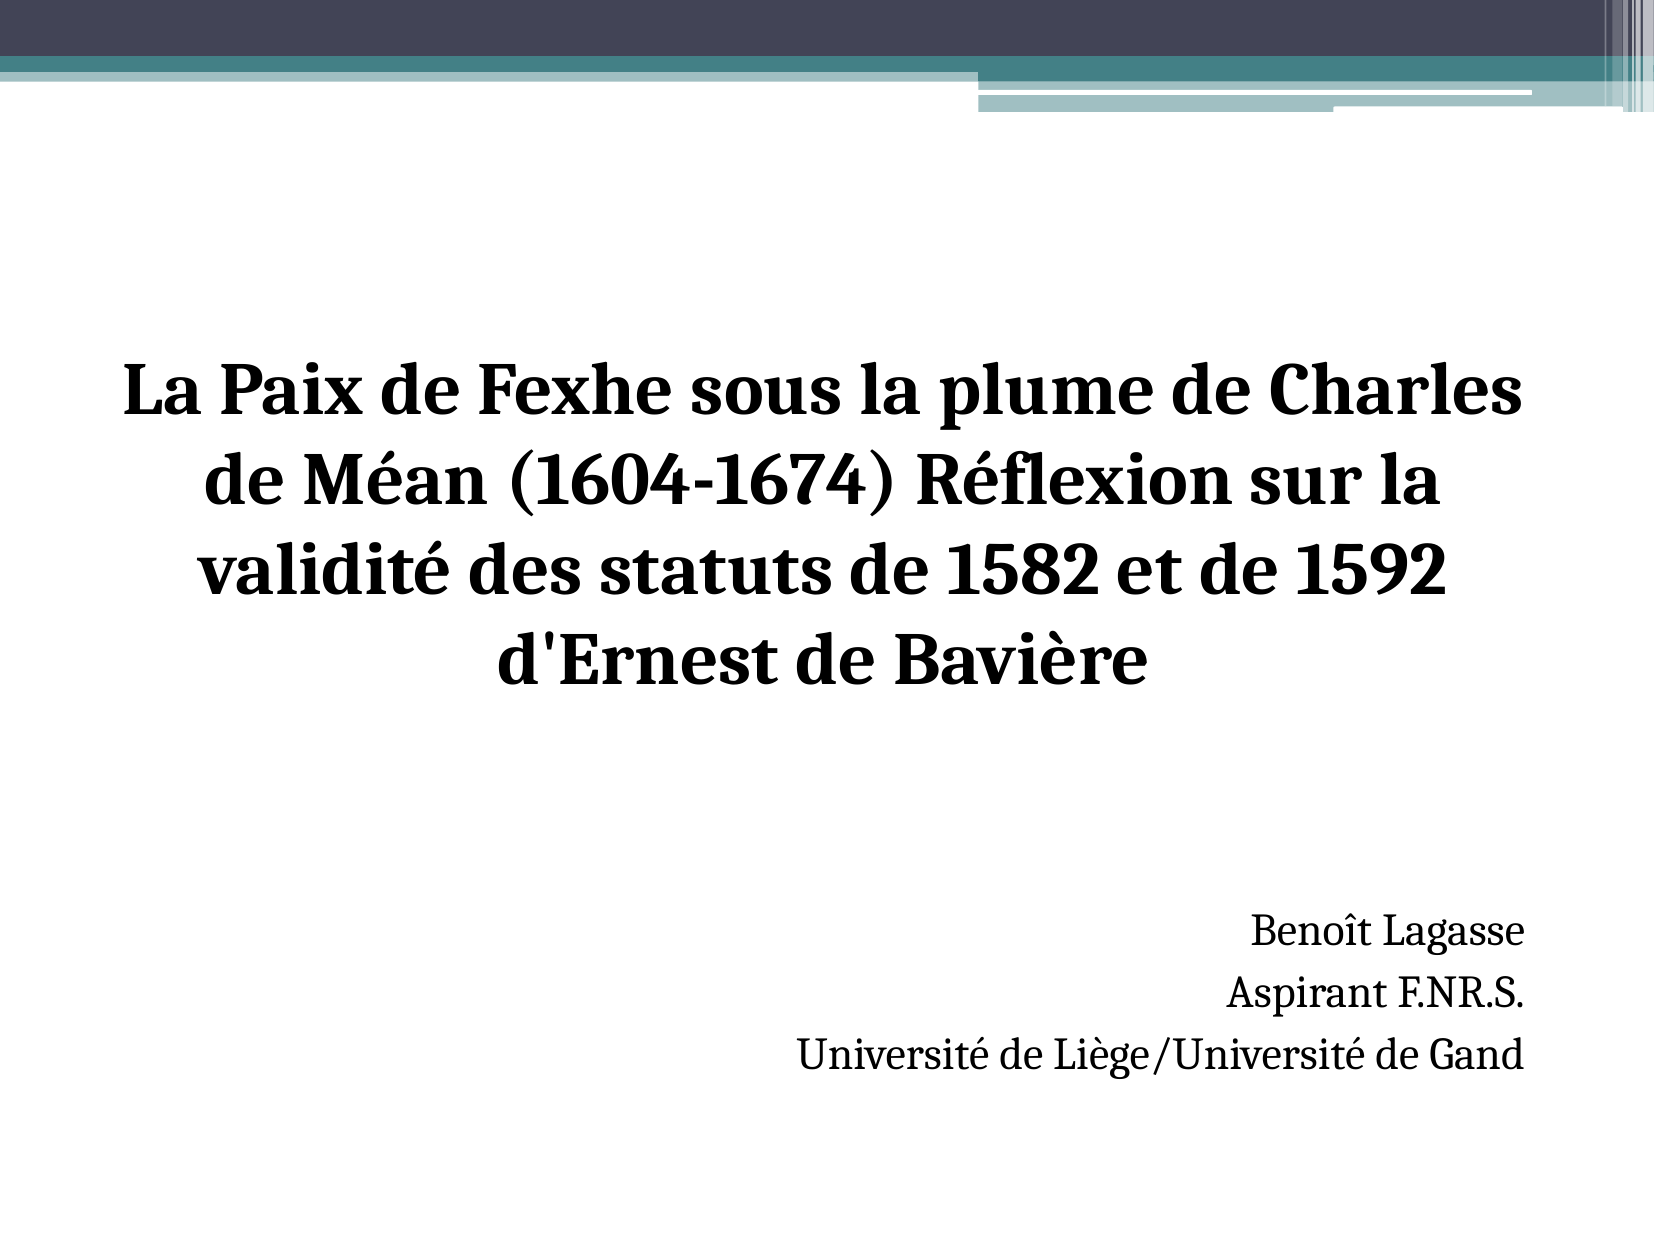

# La Paix de Fexhe sous la plume de Charles de Méan (1604-1674) Réflexion sur la validité des statuts de 1582 et de 1592 d'Ernest de Bavière
Benoît Lagasse
Aspirant F.NR.S.
Université de Liège/Université de Gand